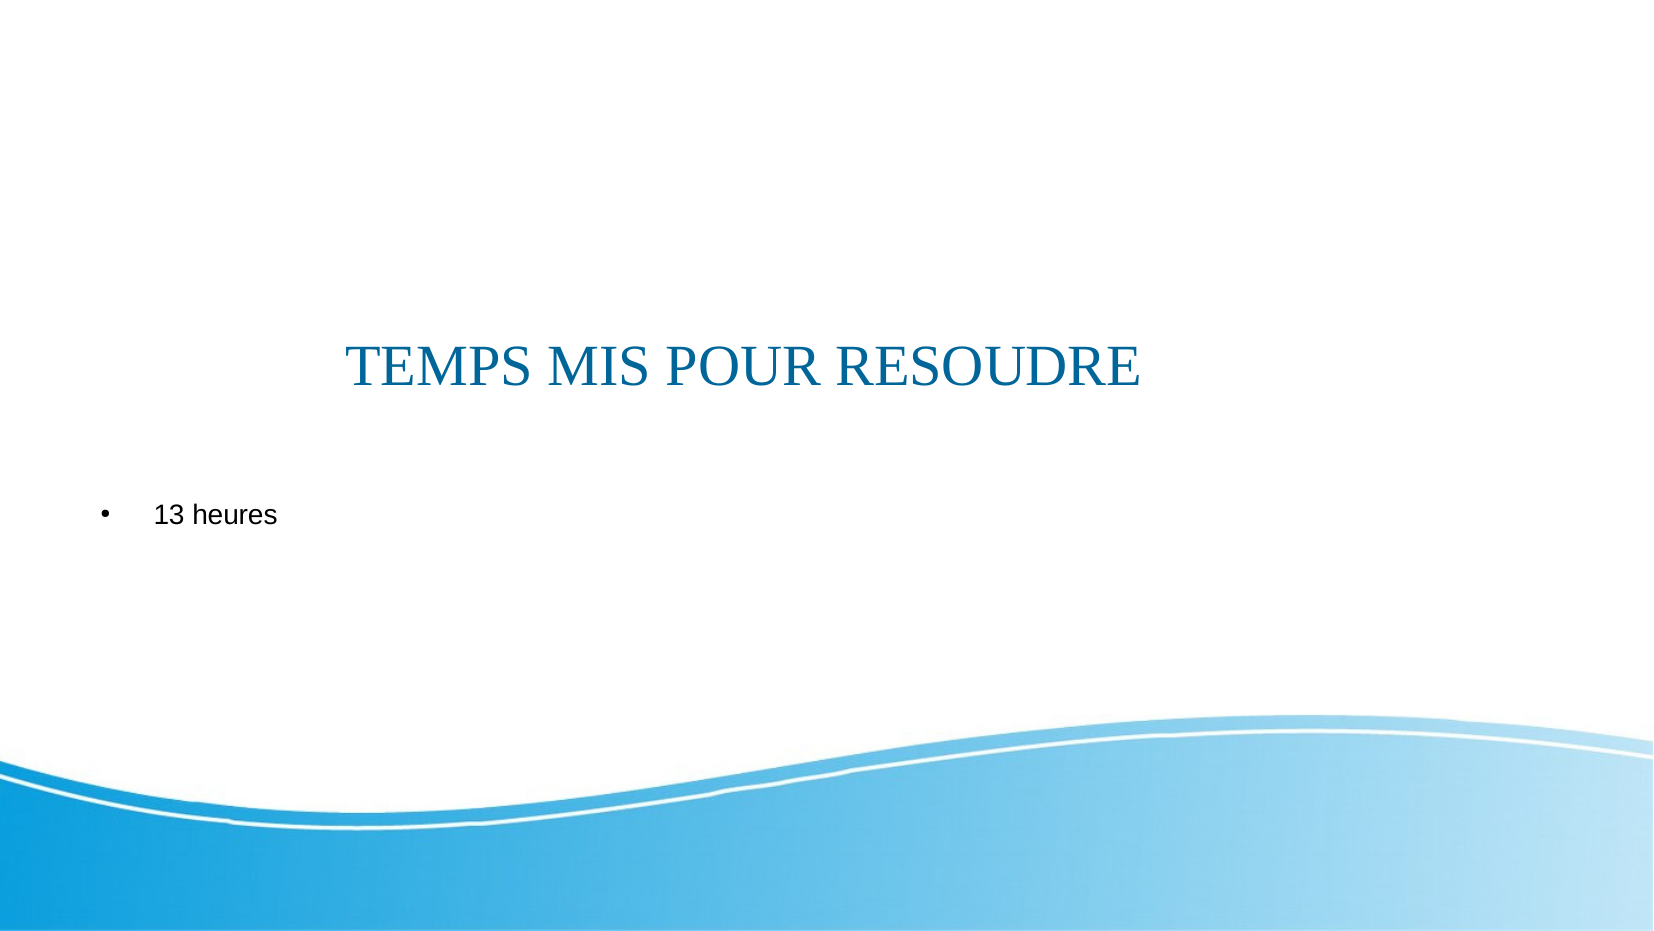

# TEMPS MIS POUR RESOUDRE
13 heures